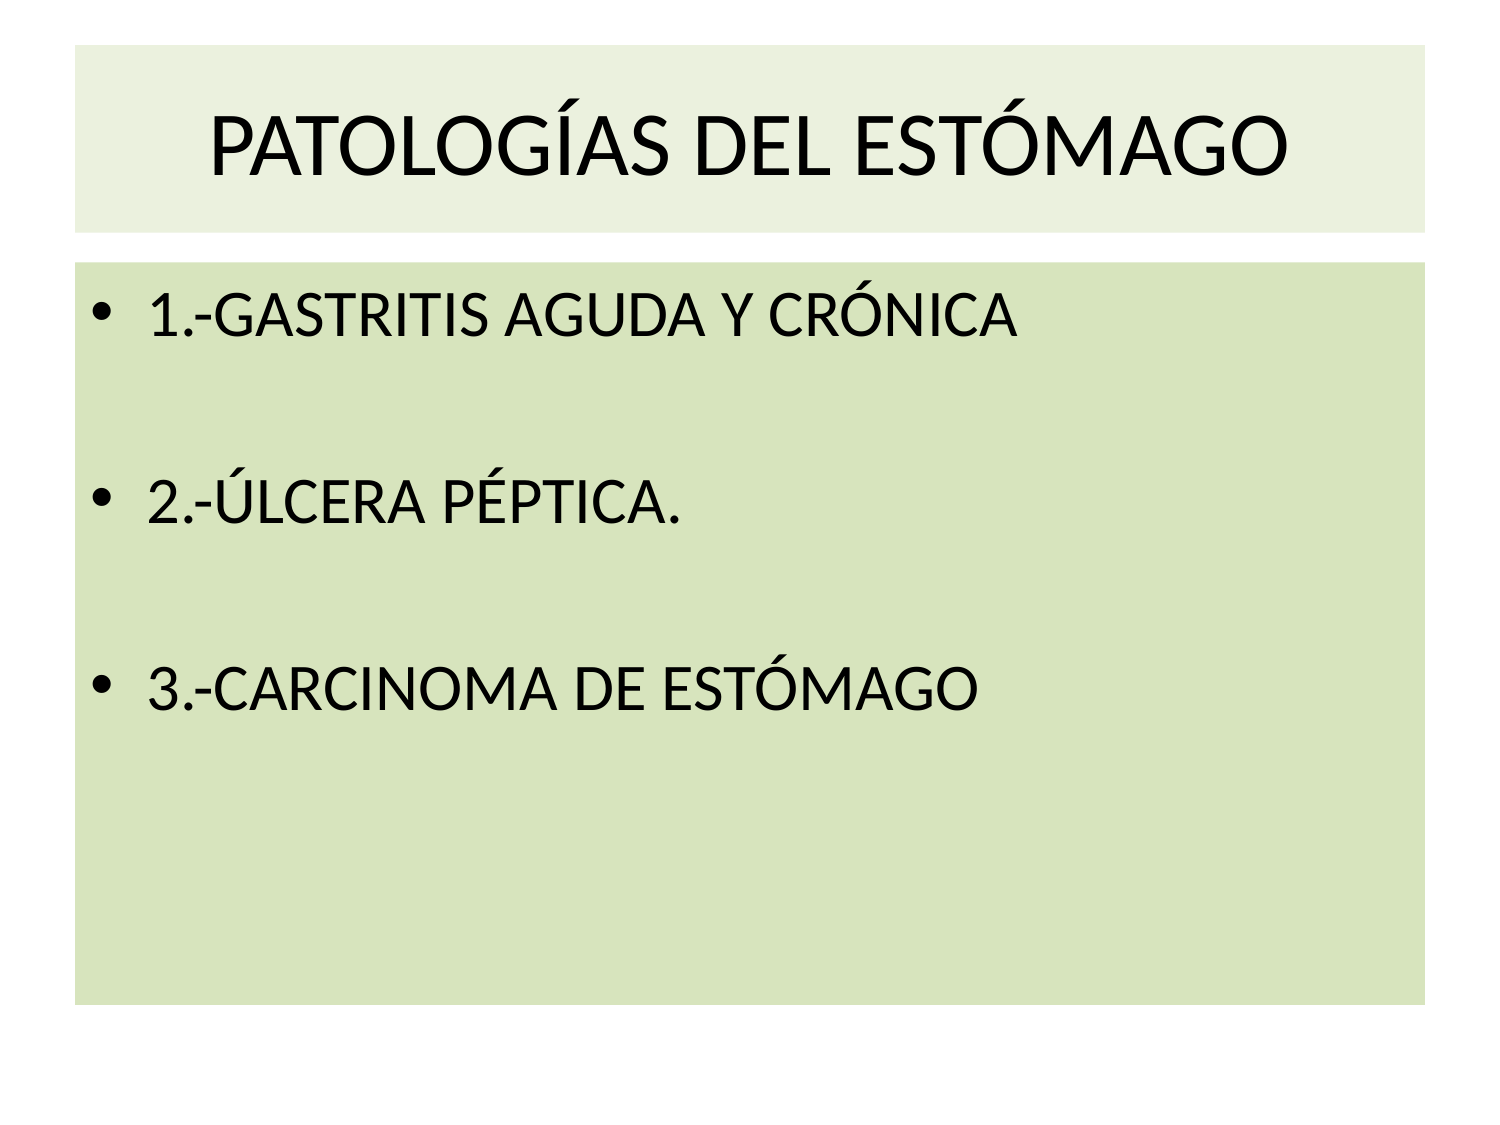

# PATOLOGÍAS DEL ESTÓMAGO
1.-GASTRITIS AGUDA Y CRÓNICA
2.-ÚLCERA PÉPTICA.
3.-CARCINOMA DE ESTÓMAGO